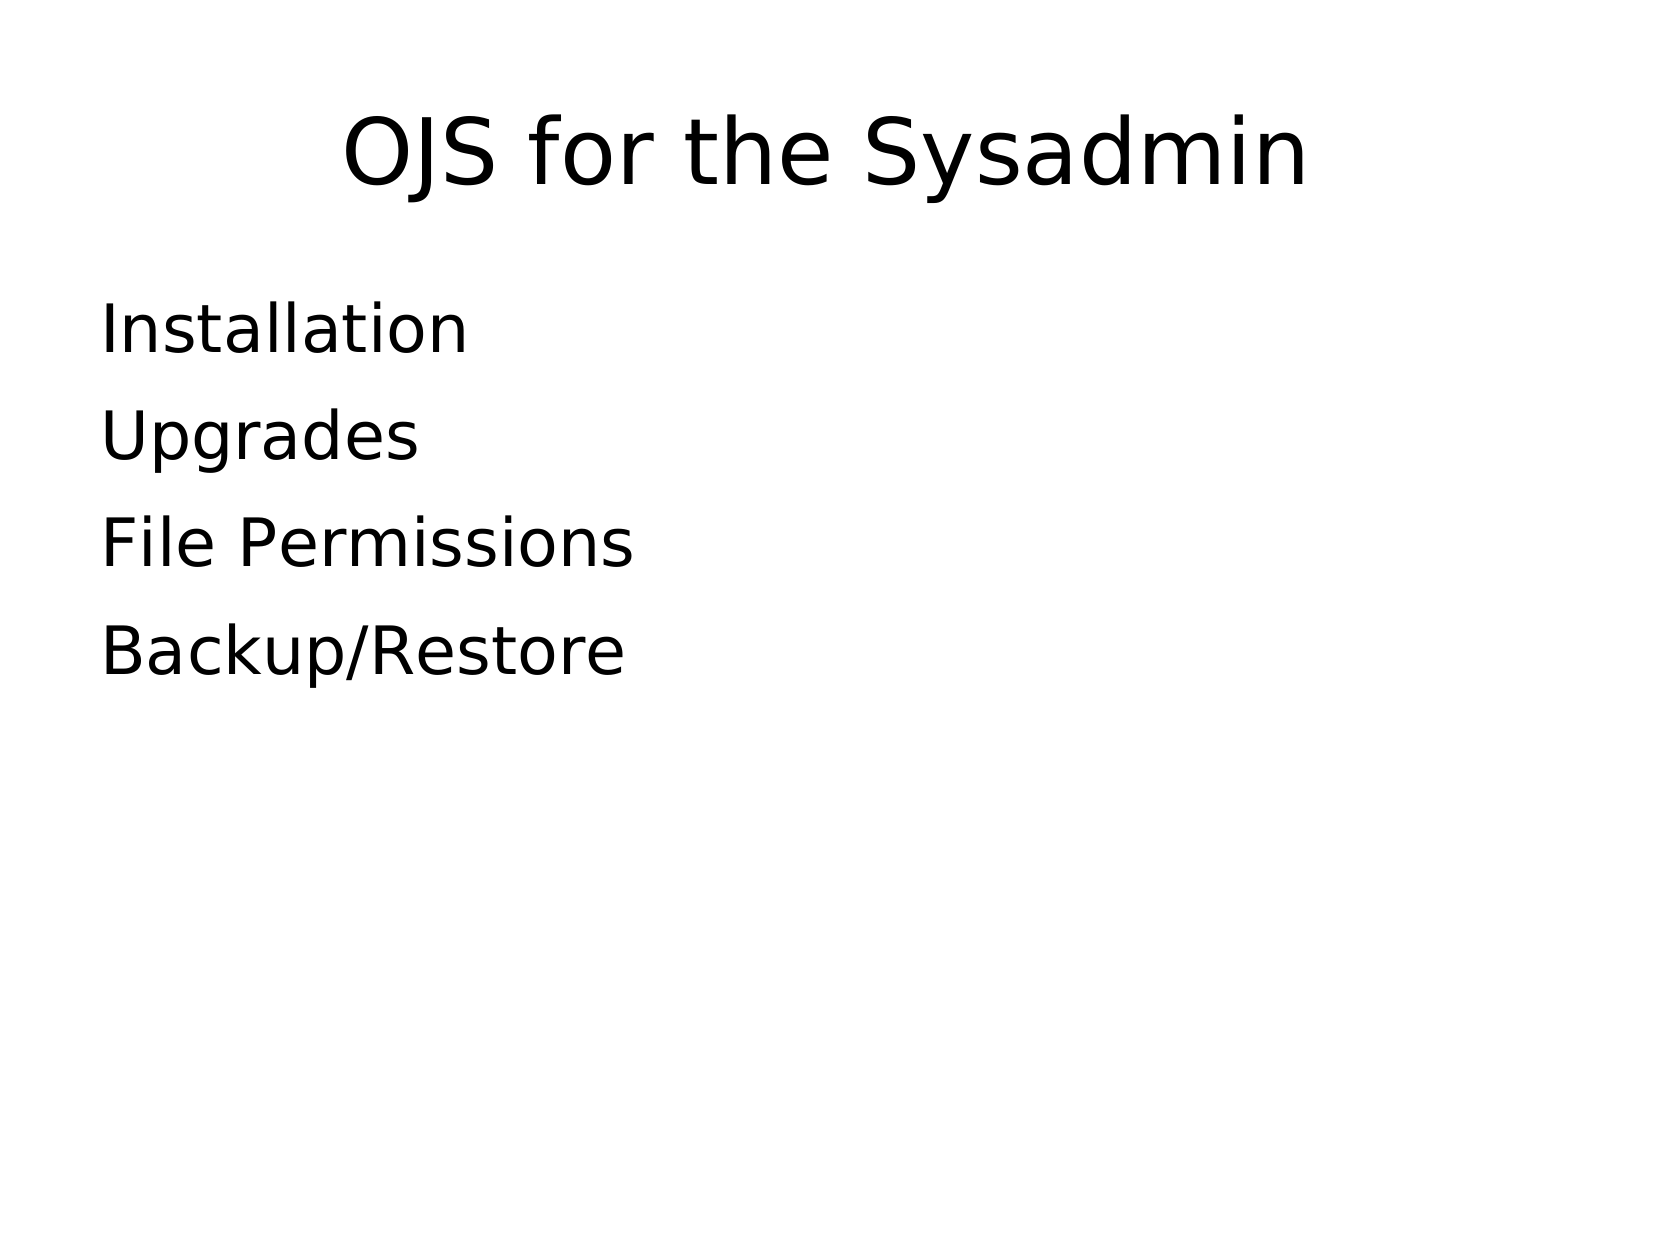

# OJS for the Sysadmin
Installation
Upgrades
File Permissions
Backup/Restore